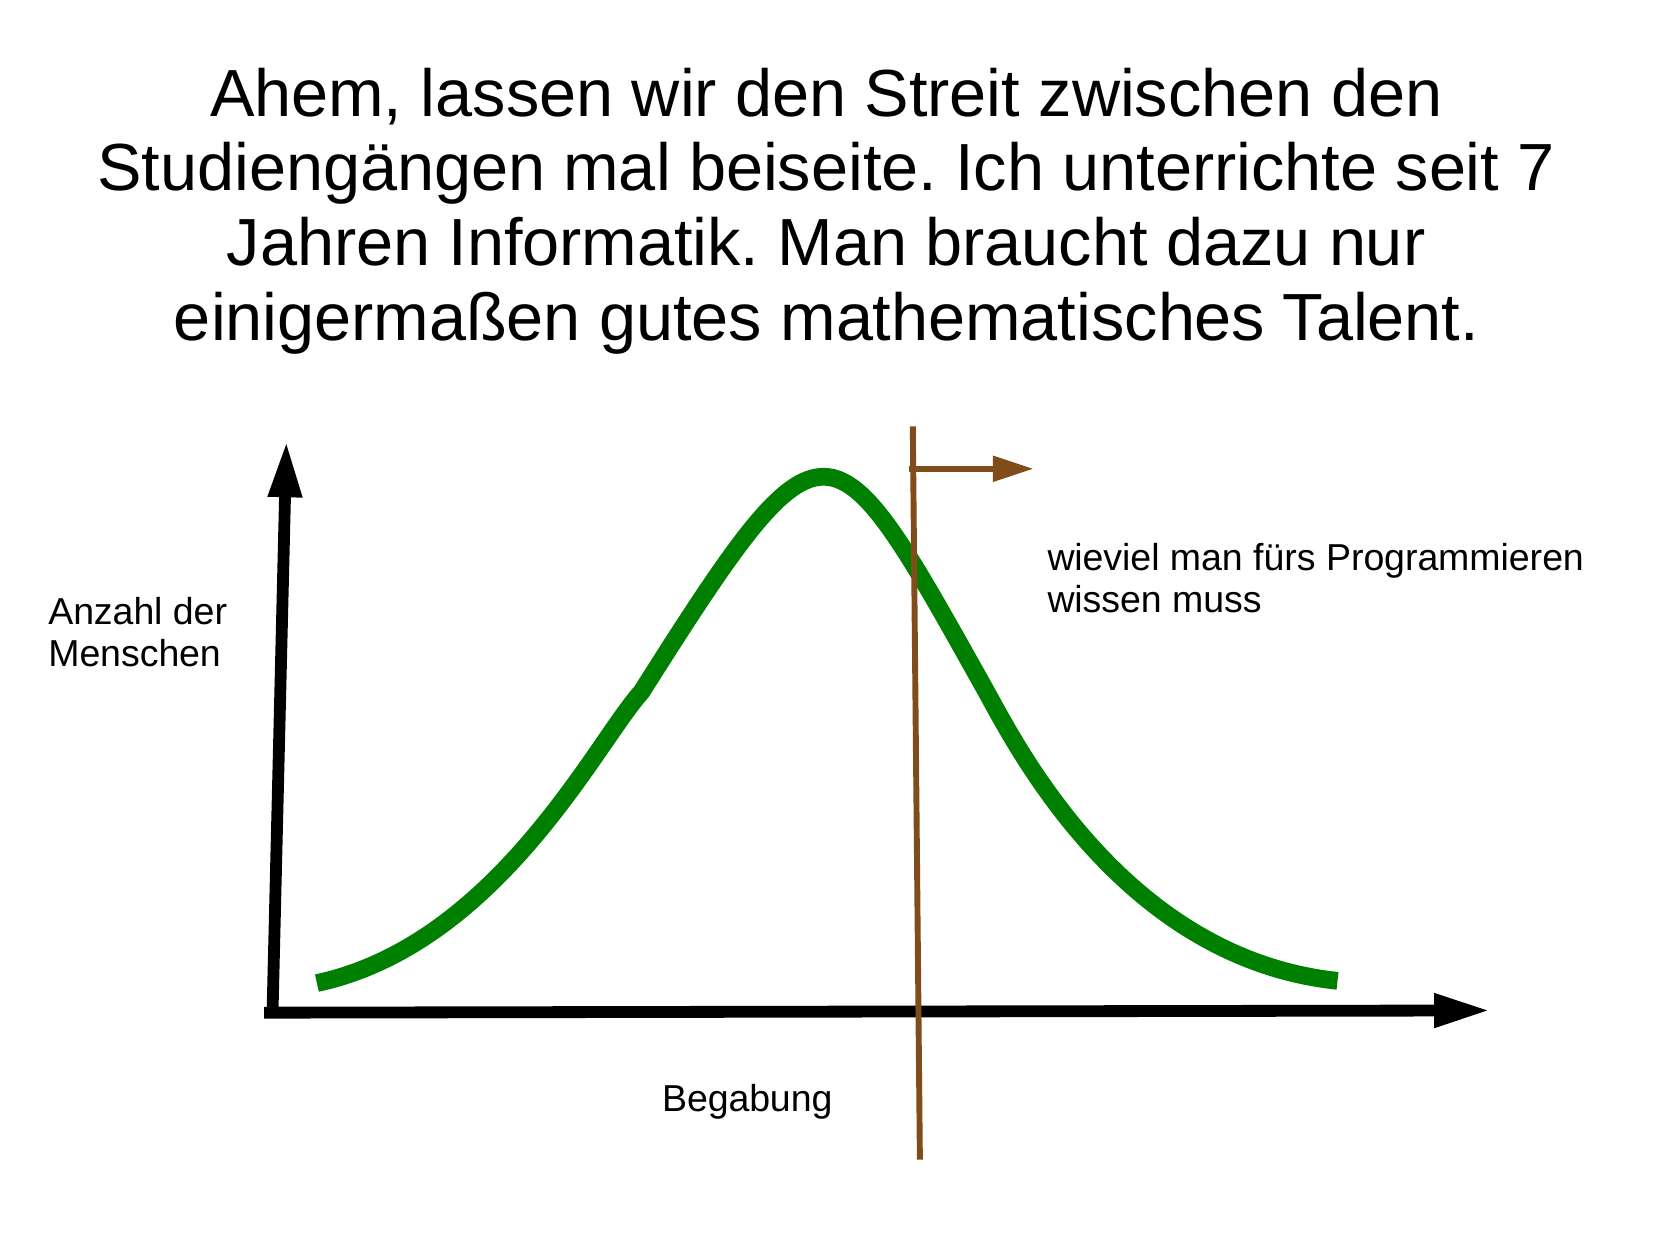

# Ahem, lassen wir den Streit zwischen den Studiengängen mal beiseite. Ich unterrichte seit 7 Jahren Informatik. Man braucht dazu nur einigermaßen gutes mathematisches Talent.
wieviel man fürs Programmieren
wissen muss
Anzahl der
Menschen
Begabung